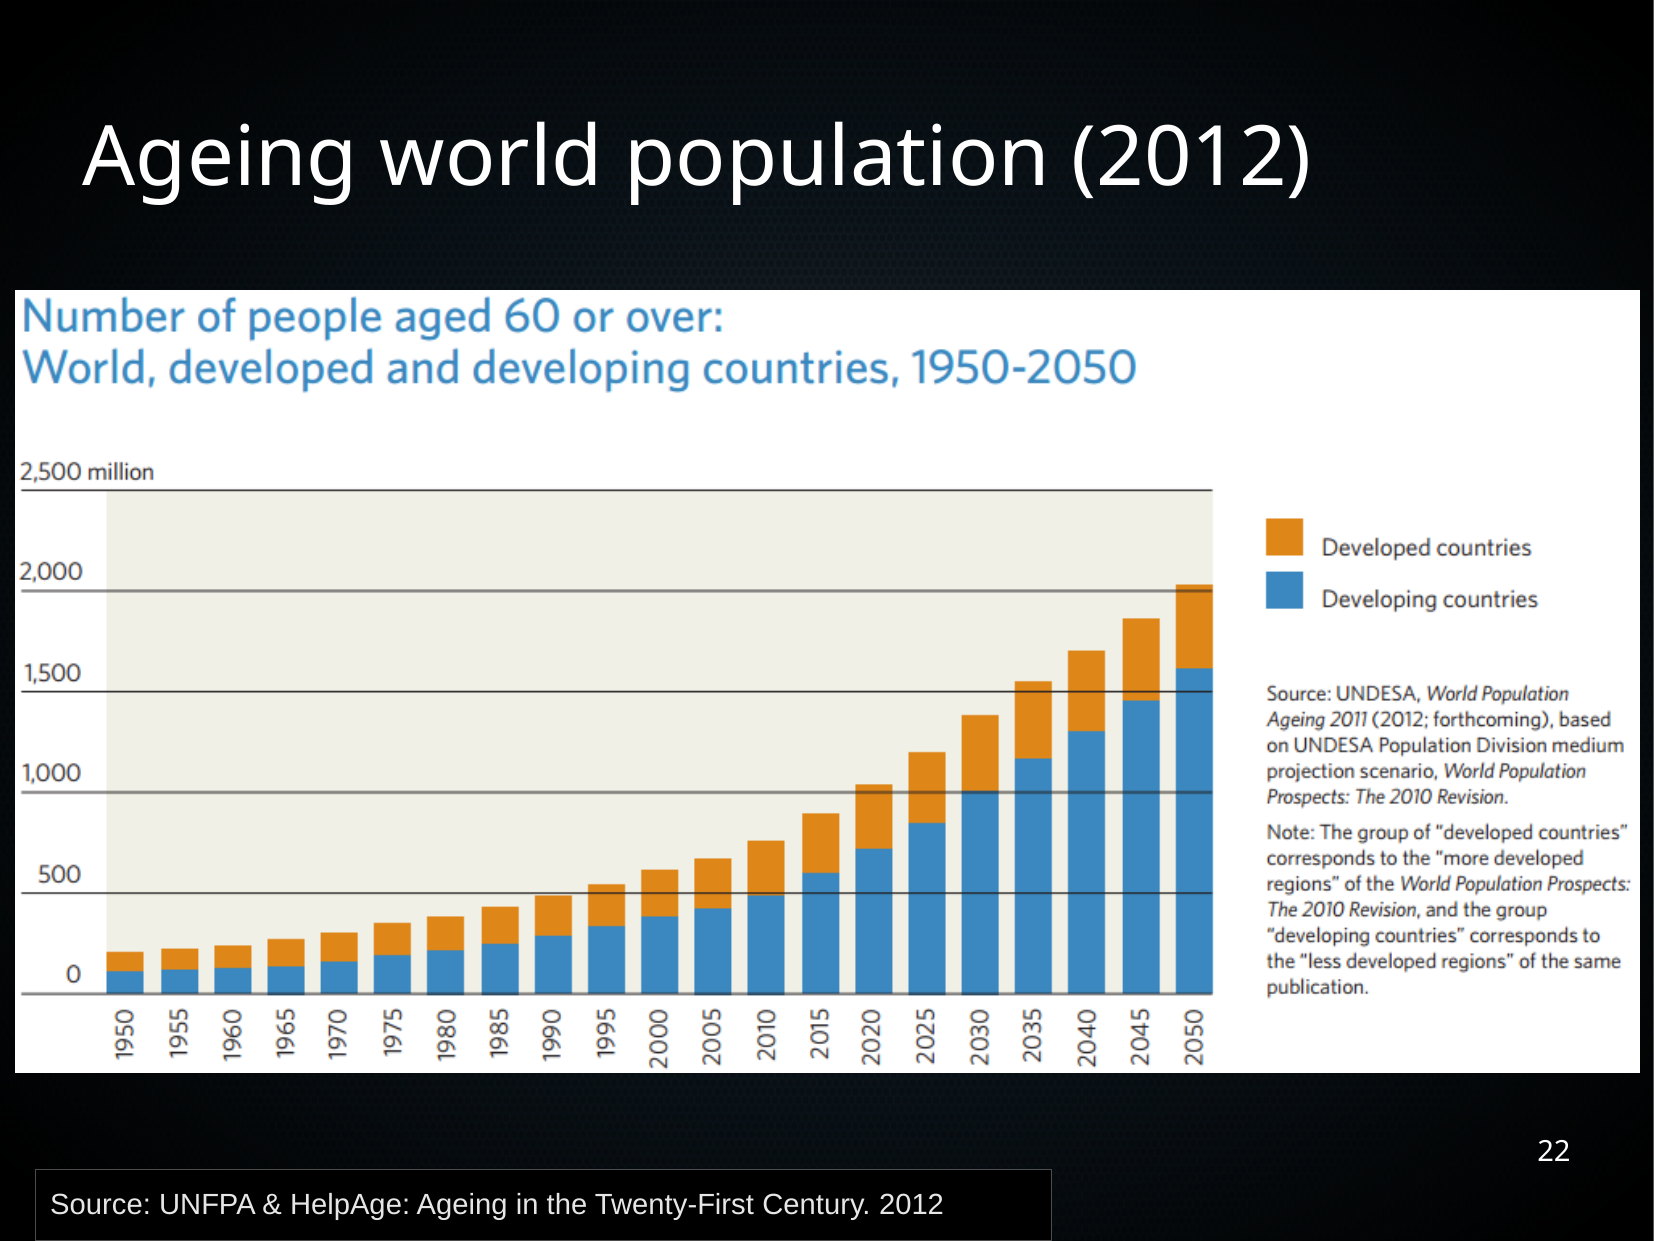

# Ageing world population (2012)
22
Source: UNFPA & HelpAge: Ageing in the Twenty-First Century. 2012